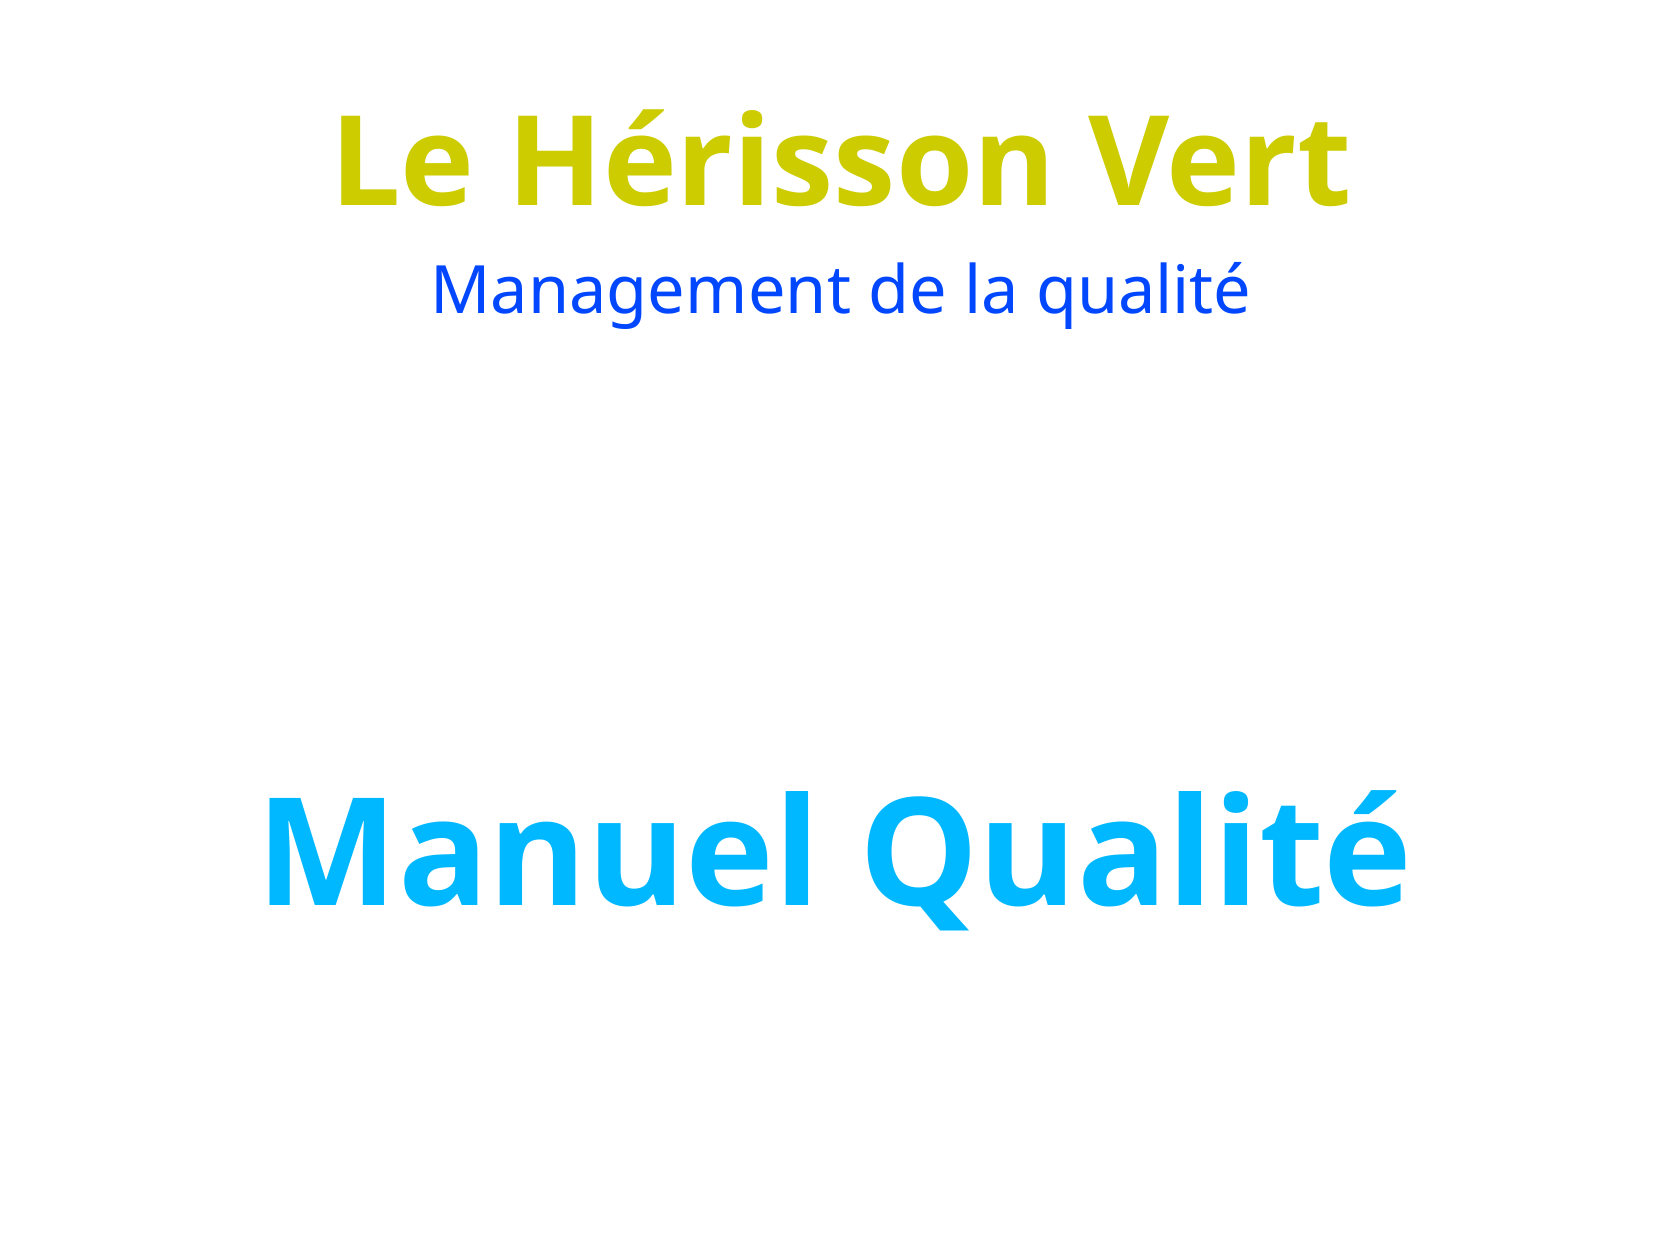

# Le Hérisson Vert Management de la qualité
Manuel Qualité